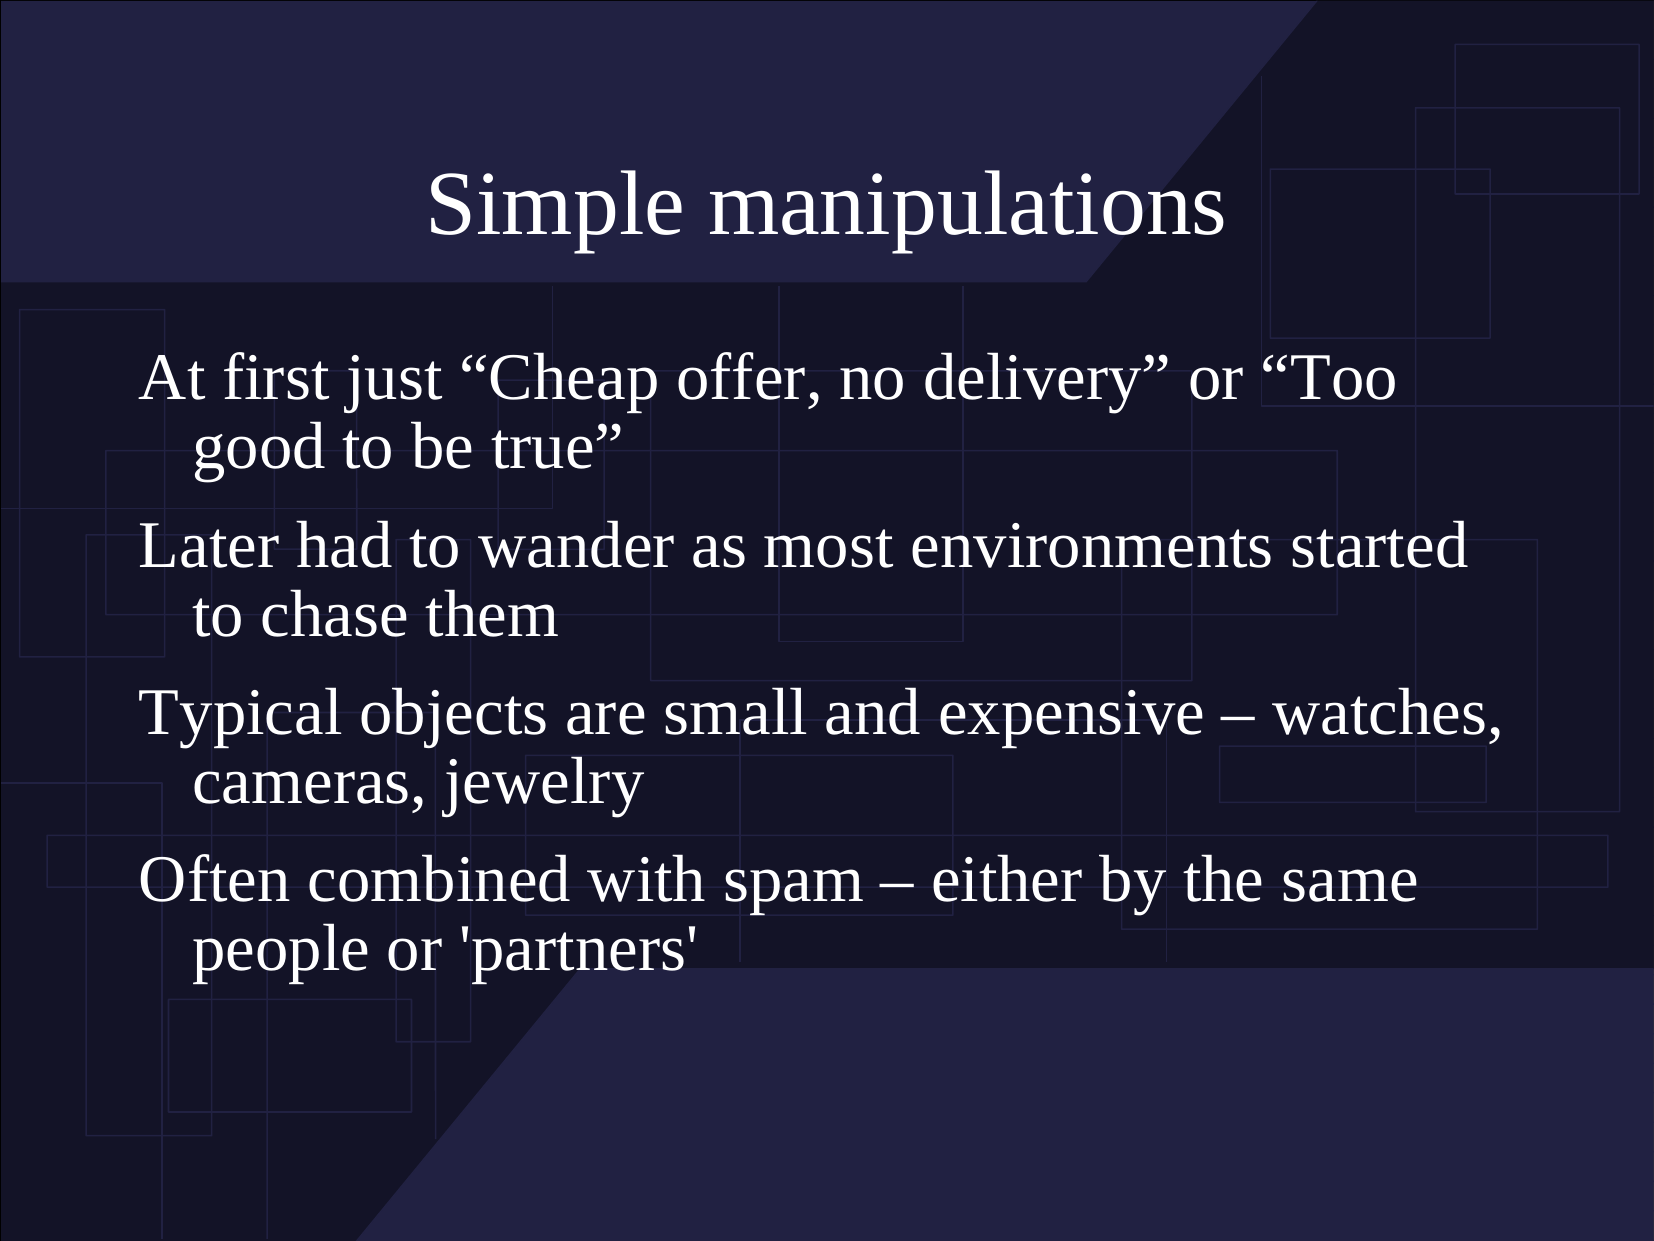

# Simple manipulations
At first just “Cheap offer, no delivery” or “Too good to be true”
Later had to wander as most environments started to chase them
Typical objects are small and expensive – watches, cameras, jewelry
Often combined with spam – either by the same people or 'partners'